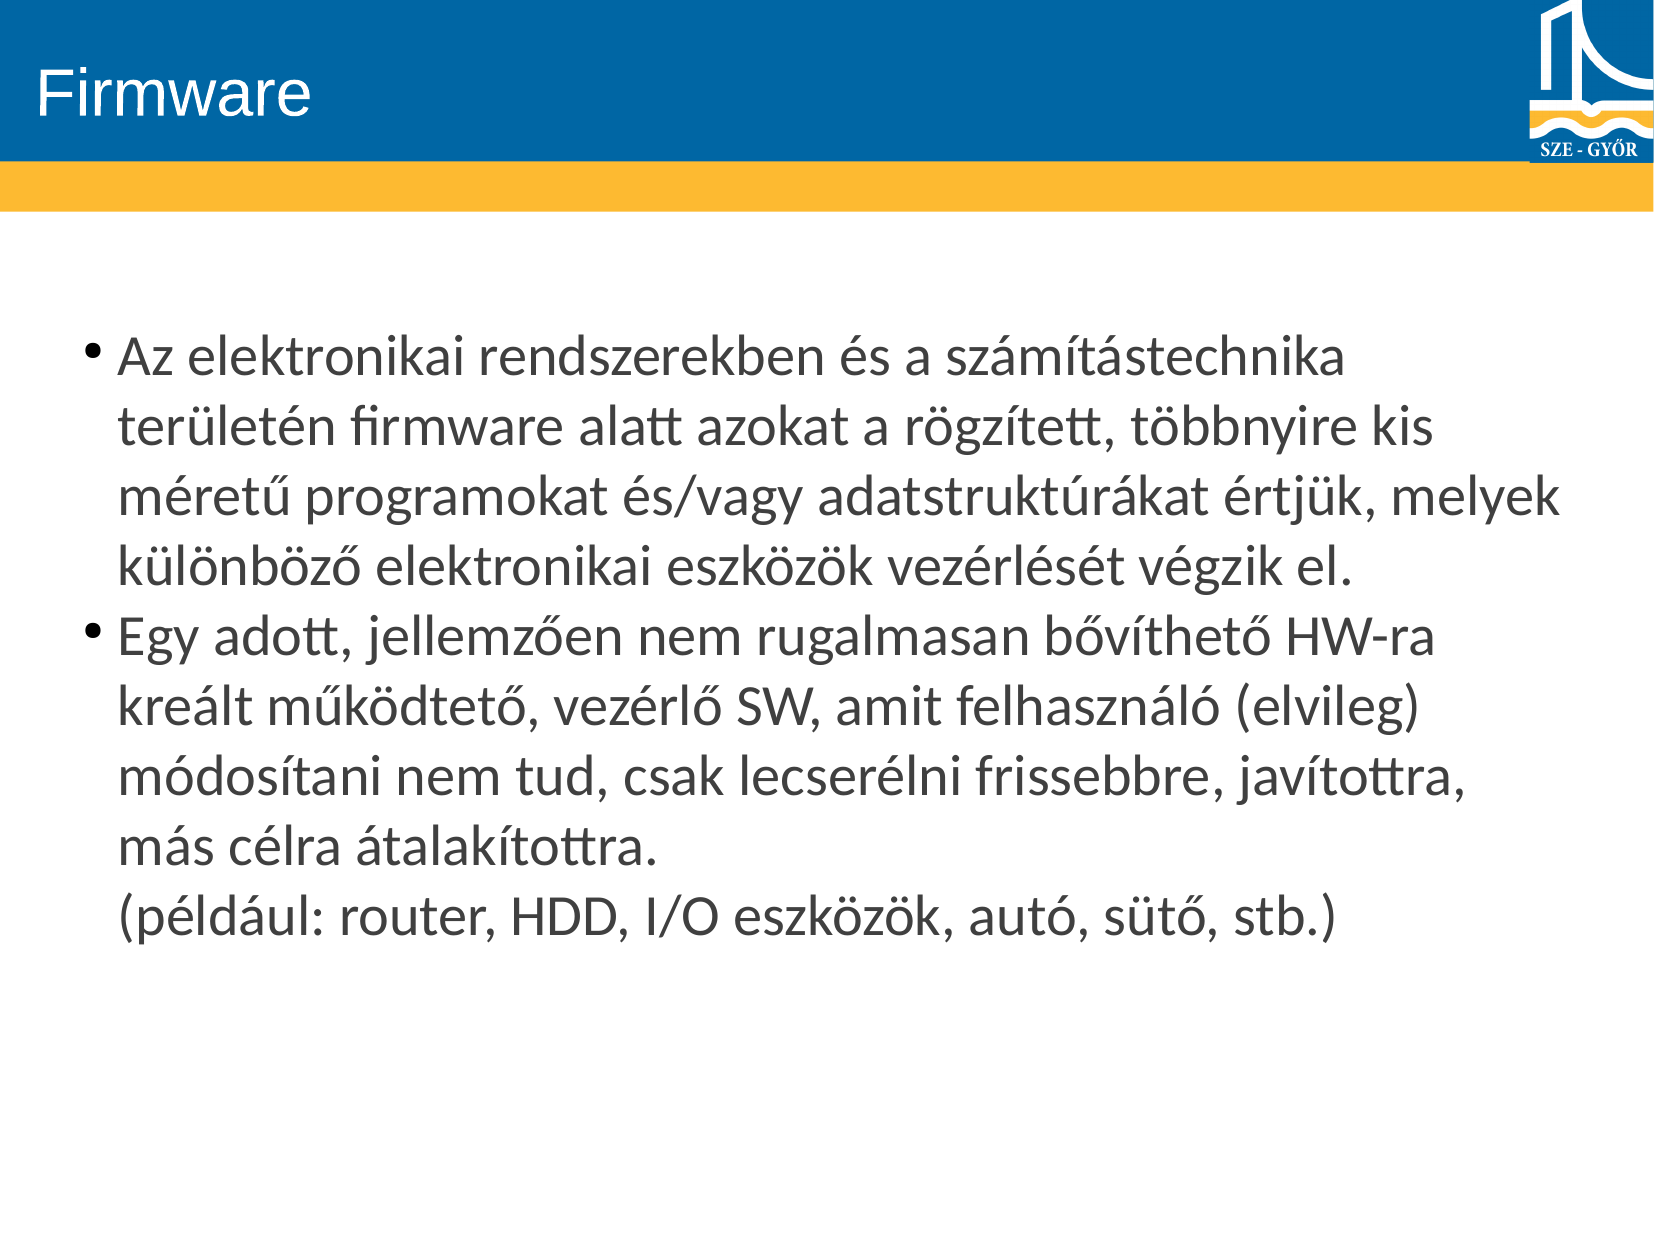

Firmware
Az elektronikai rendszerekben és a számítástechnika területén firmware alatt azokat a rögzített, többnyire kis méretű programokat és/vagy adatstruktúrákat értjük, melyek különböző elektronikai eszközök vezérlését végzik el.
Egy adott, jellemzően nem rugalmasan bővíthető HW-ra kreált működtető, vezérlő SW, amit felhasználó (elvileg) módosítani nem tud, csak lecserélni frissebbre, javítottra, más célra átalakítottra.
(például: router, HDD, I/O eszközök, autó, sütő, stb.)